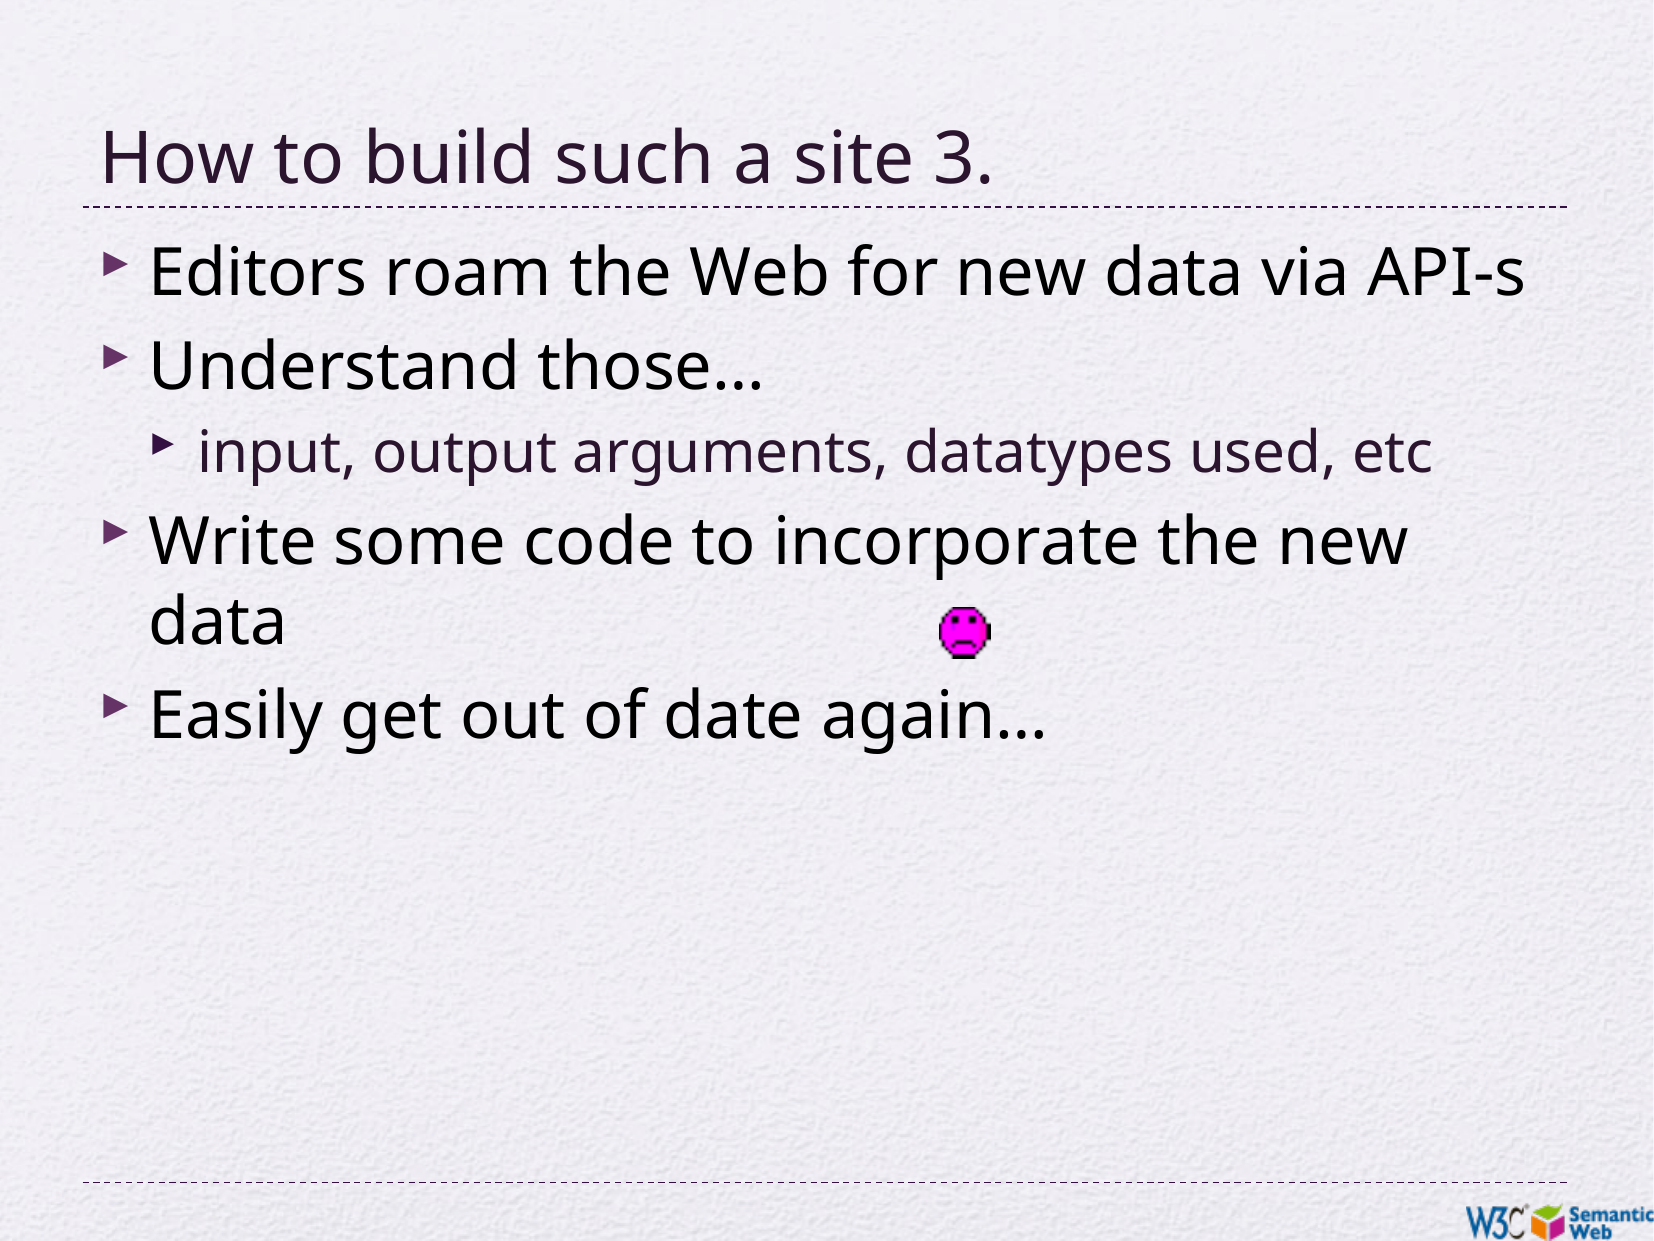

# How to build such a site 3.
Editors roam the Web for new data via API-s
Understand those…
input, output arguments, datatypes used, etc
Write some code to incorporate the new data
Easily get out of date again…